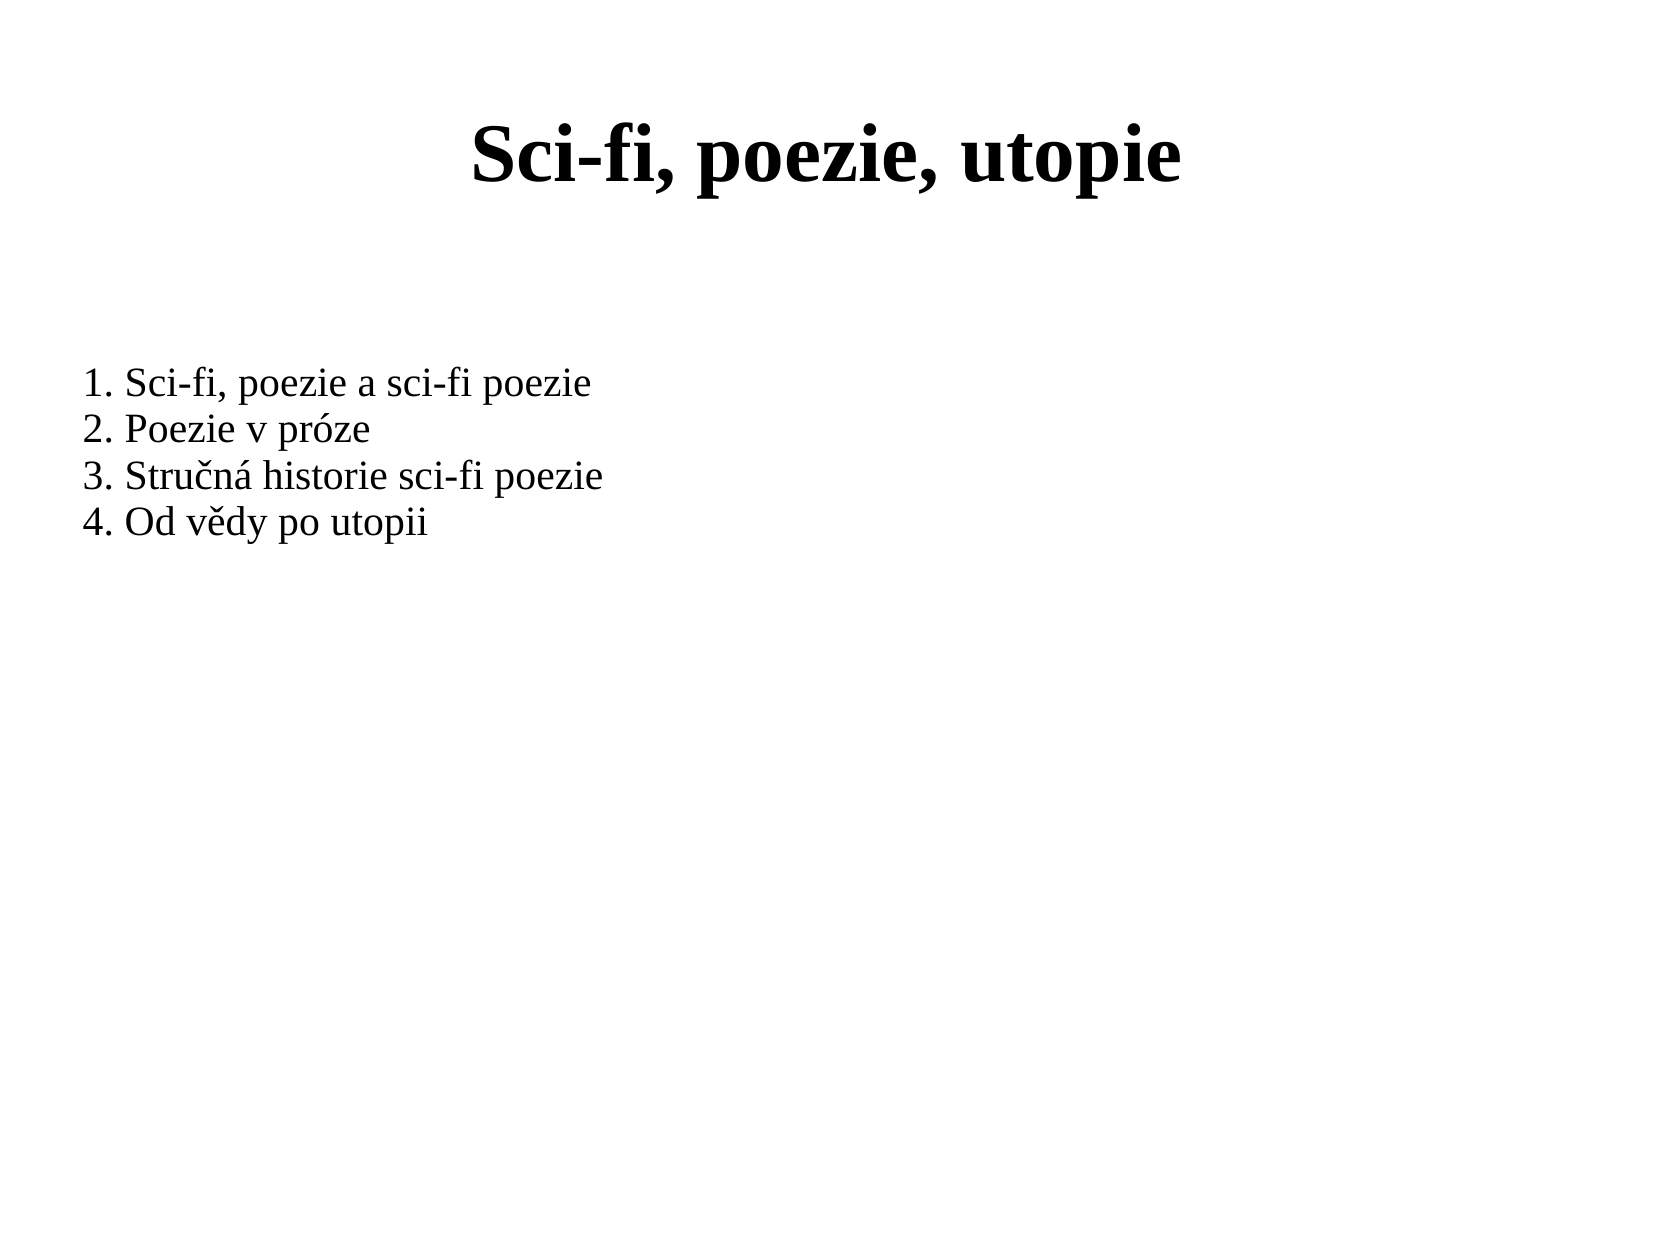

# Sci-fi, poezie, utopie
1. Sci-fi, poezie a sci-fi poezie
2. Poezie v próze
3. Stručná historie sci-fi poezie
4. Od vědy po utopii